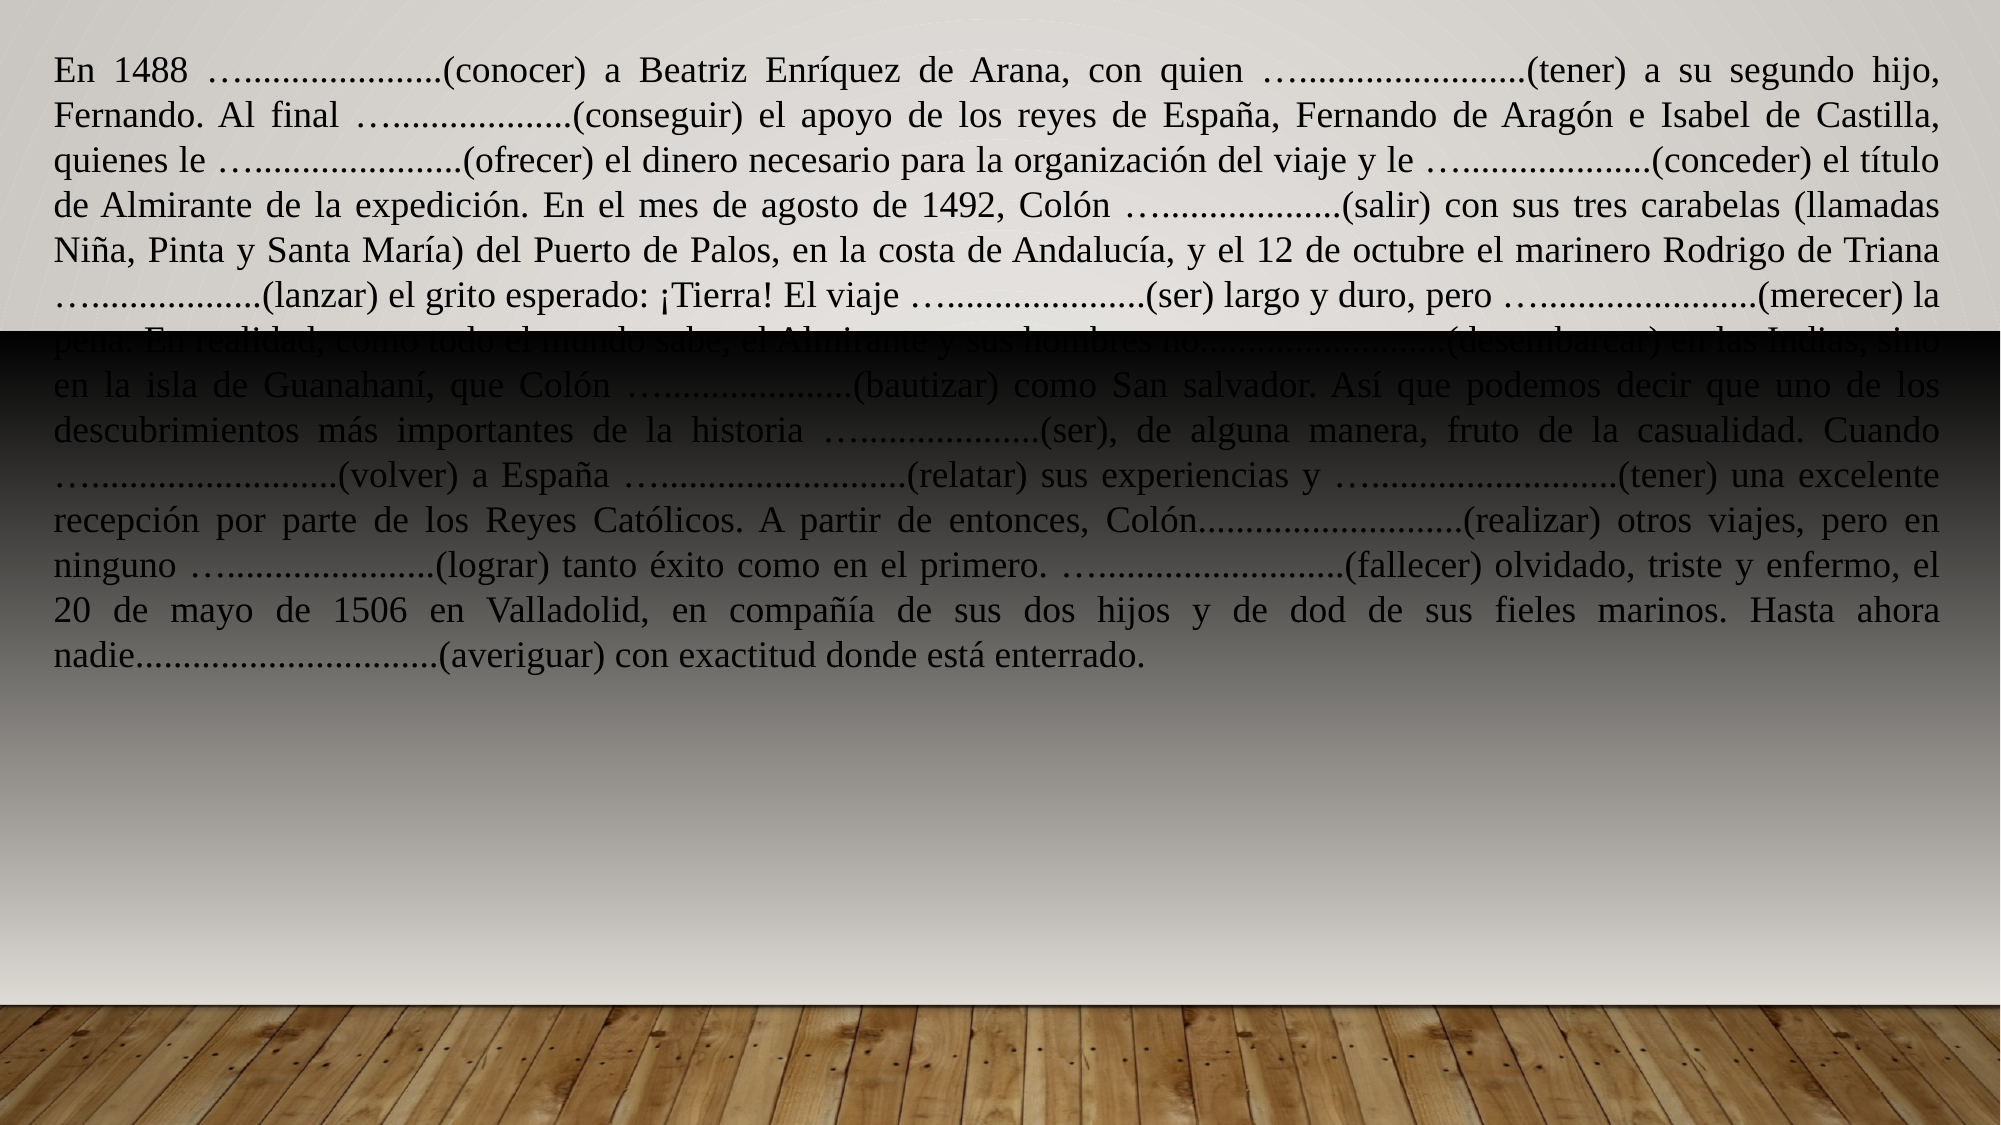

En 1488 ….....................(conocer) a Beatriz Enríquez de Arana, con quien …........................(tener) a su segundo hijo, Fernando. Al final …...................(conseguir) el apoyo de los reyes de España, Fernando de Aragón e Isabel de Castilla, quienes le …......................(ofrecer) el dinero necesario para la organización del viaje y le …....................(conceder) el título de Almirante de la expedición. En el mes de agosto de 1492, Colón …...................(salir) con sus tres carabelas (llamadas Niña, Pinta y Santa María) del Puerto de Palos, en la costa de Andalucía, y el 12 de octubre el marinero Rodrigo de Triana …..................(lanzar) el grito esperado: ¡Tierra! El viaje ….....................(ser) largo y duro, pero ….......................(merecer) la pena. En realidad, como todo el mundo sabe, el Almirante y sus hombres no..........................(desembarcar) en las Indias, sino en la isla de Guanahaní, que Colón …....................(bautizar) como San salvador. Así que podemos decir que uno de los descubrimientos más importantes de la historia …...................(ser), de alguna manera, fruto de la casualidad. Cuando …..........................(volver) a España …..........................(relatar) sus experiencias y …..........................(tener) una excelente recepción por parte de los Reyes Católicos. A partir de entonces, Colón............................(realizar) otros viajes, pero en ninguno …......................(lograr) tanto éxito como en el primero. …..........................(fallecer) olvidado, triste y enfermo, el 20 de mayo de 1506 en Valladolid, en compañía de sus dos hijos y de dod de sus fieles marinos. Hasta ahora nadie................................(averiguar) con exactitud donde está enterrado.